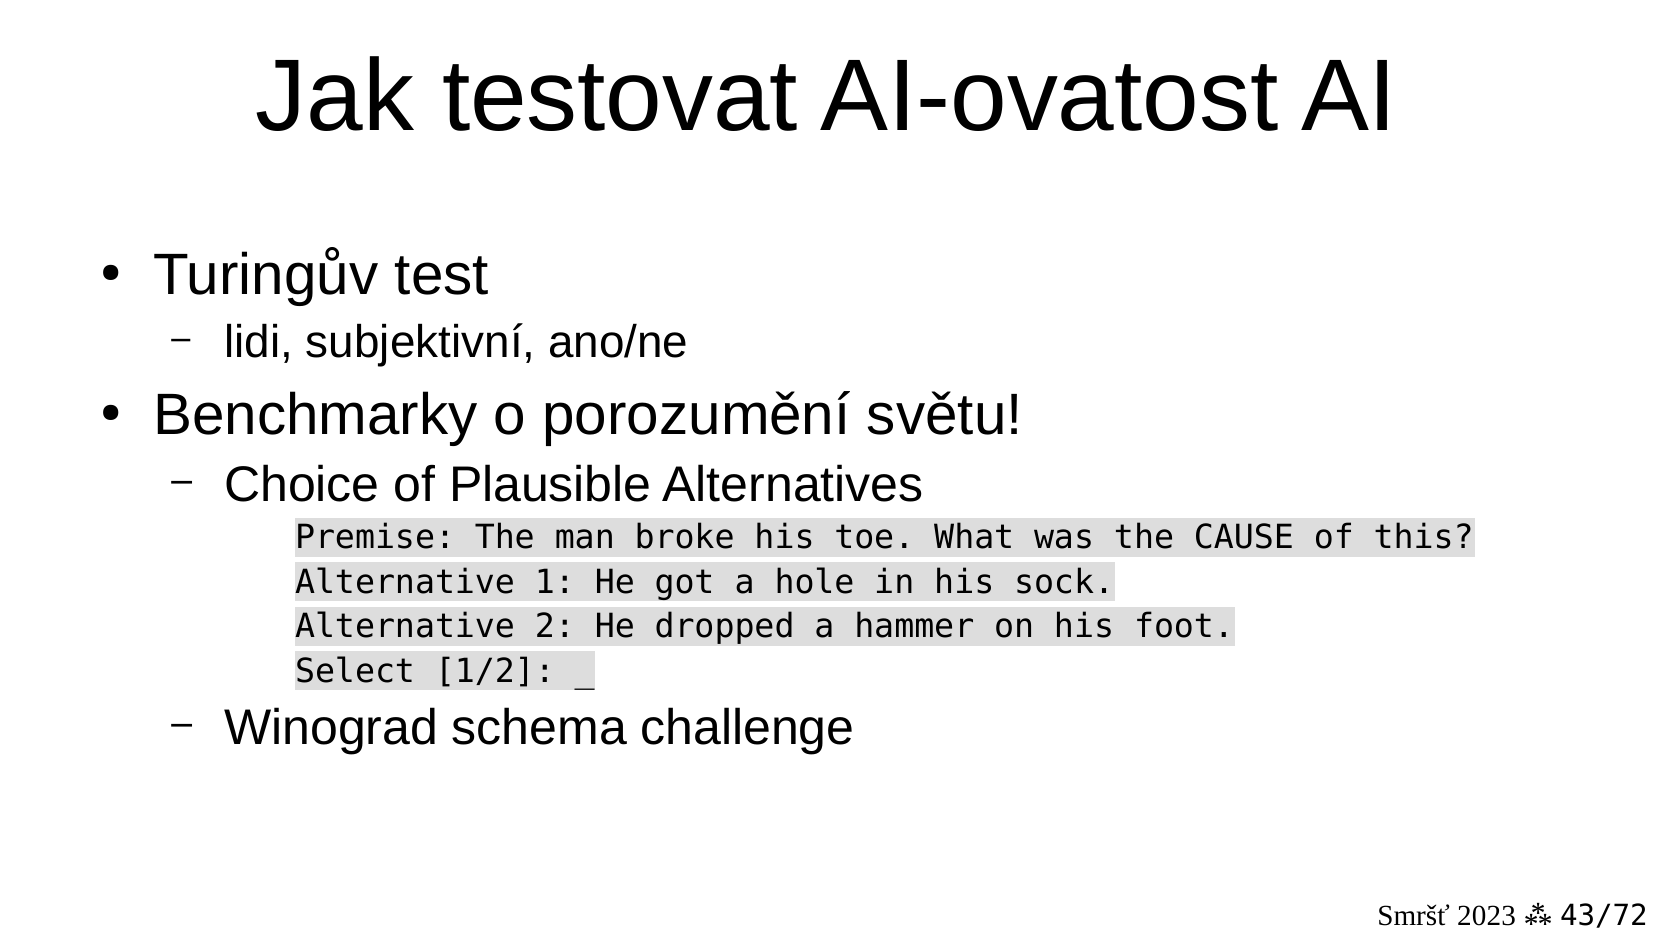

# Jak testovat AI-ovatost AI
Turingův test
lidi, subjektivní, ano/ne
Benchmarky o porozumění světu!
Choice of Plausible Alternatives
Premise: The man broke his toe. What was the CAUSE of this?
Alternative 1: He got a hole in his sock.
Alternative 2: He dropped a hammer on his foot.
Select [1/2]: _
Winograd schema challenge
43